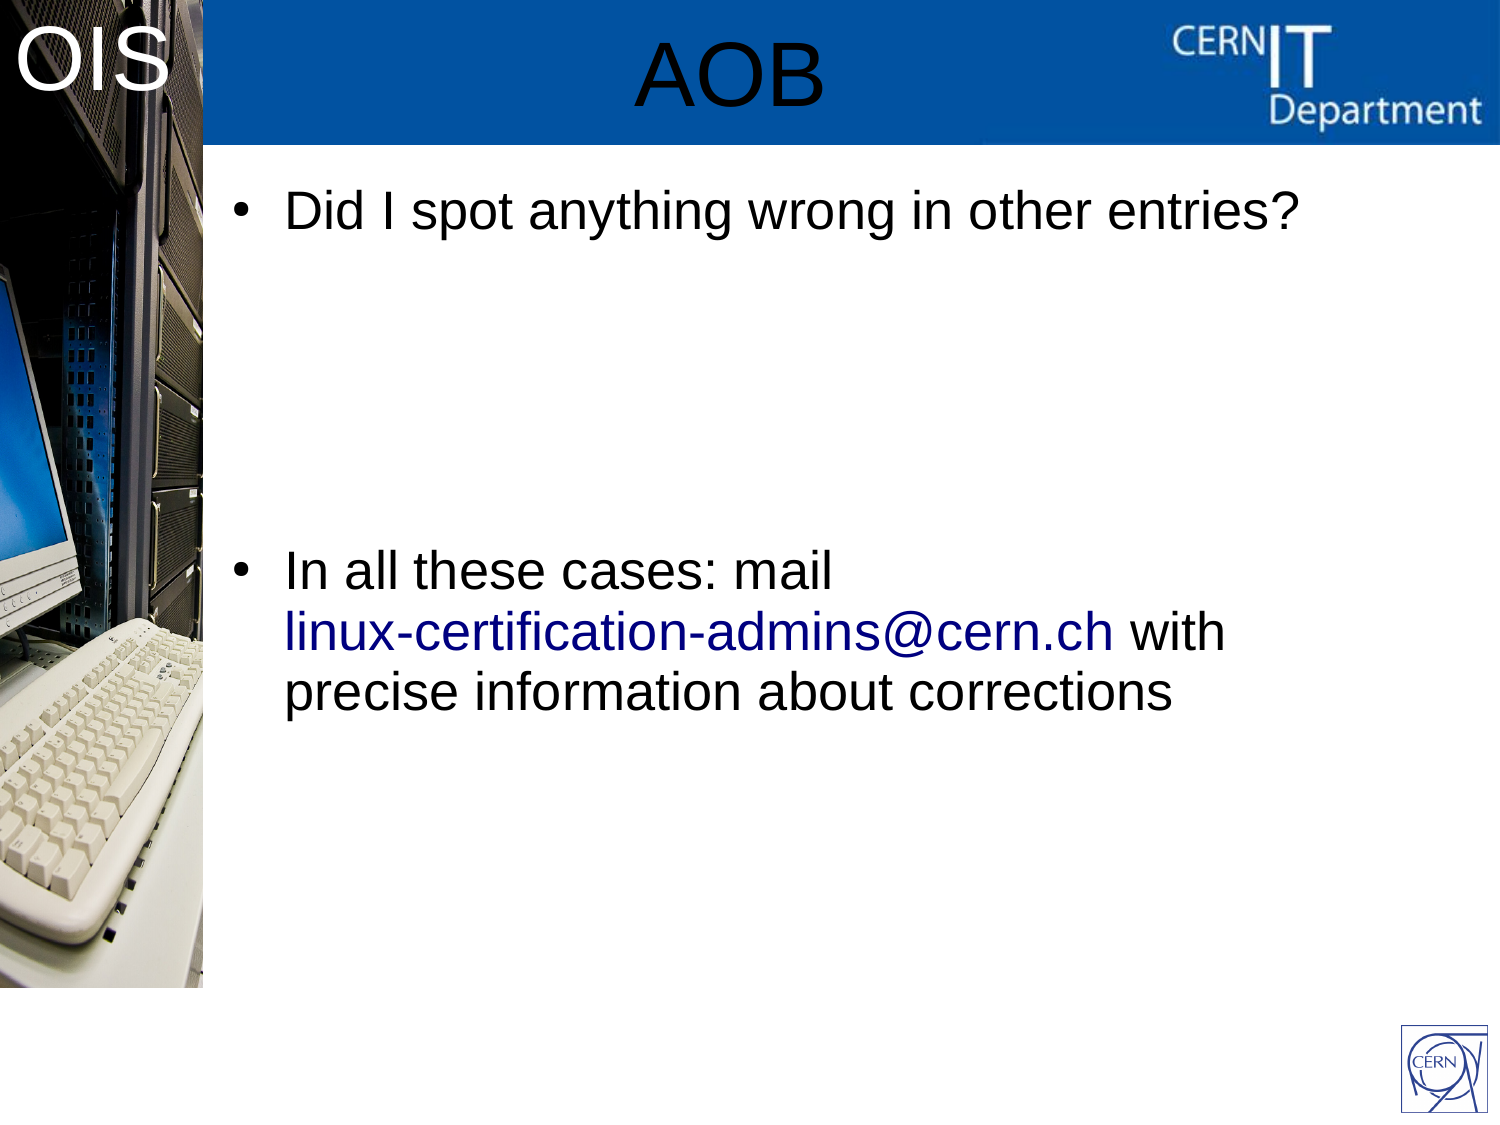

# AOB
Did I spot anything wrong in other entries?
In all these cases: mail linux-certification-admins@cern.ch with precise information about corrections